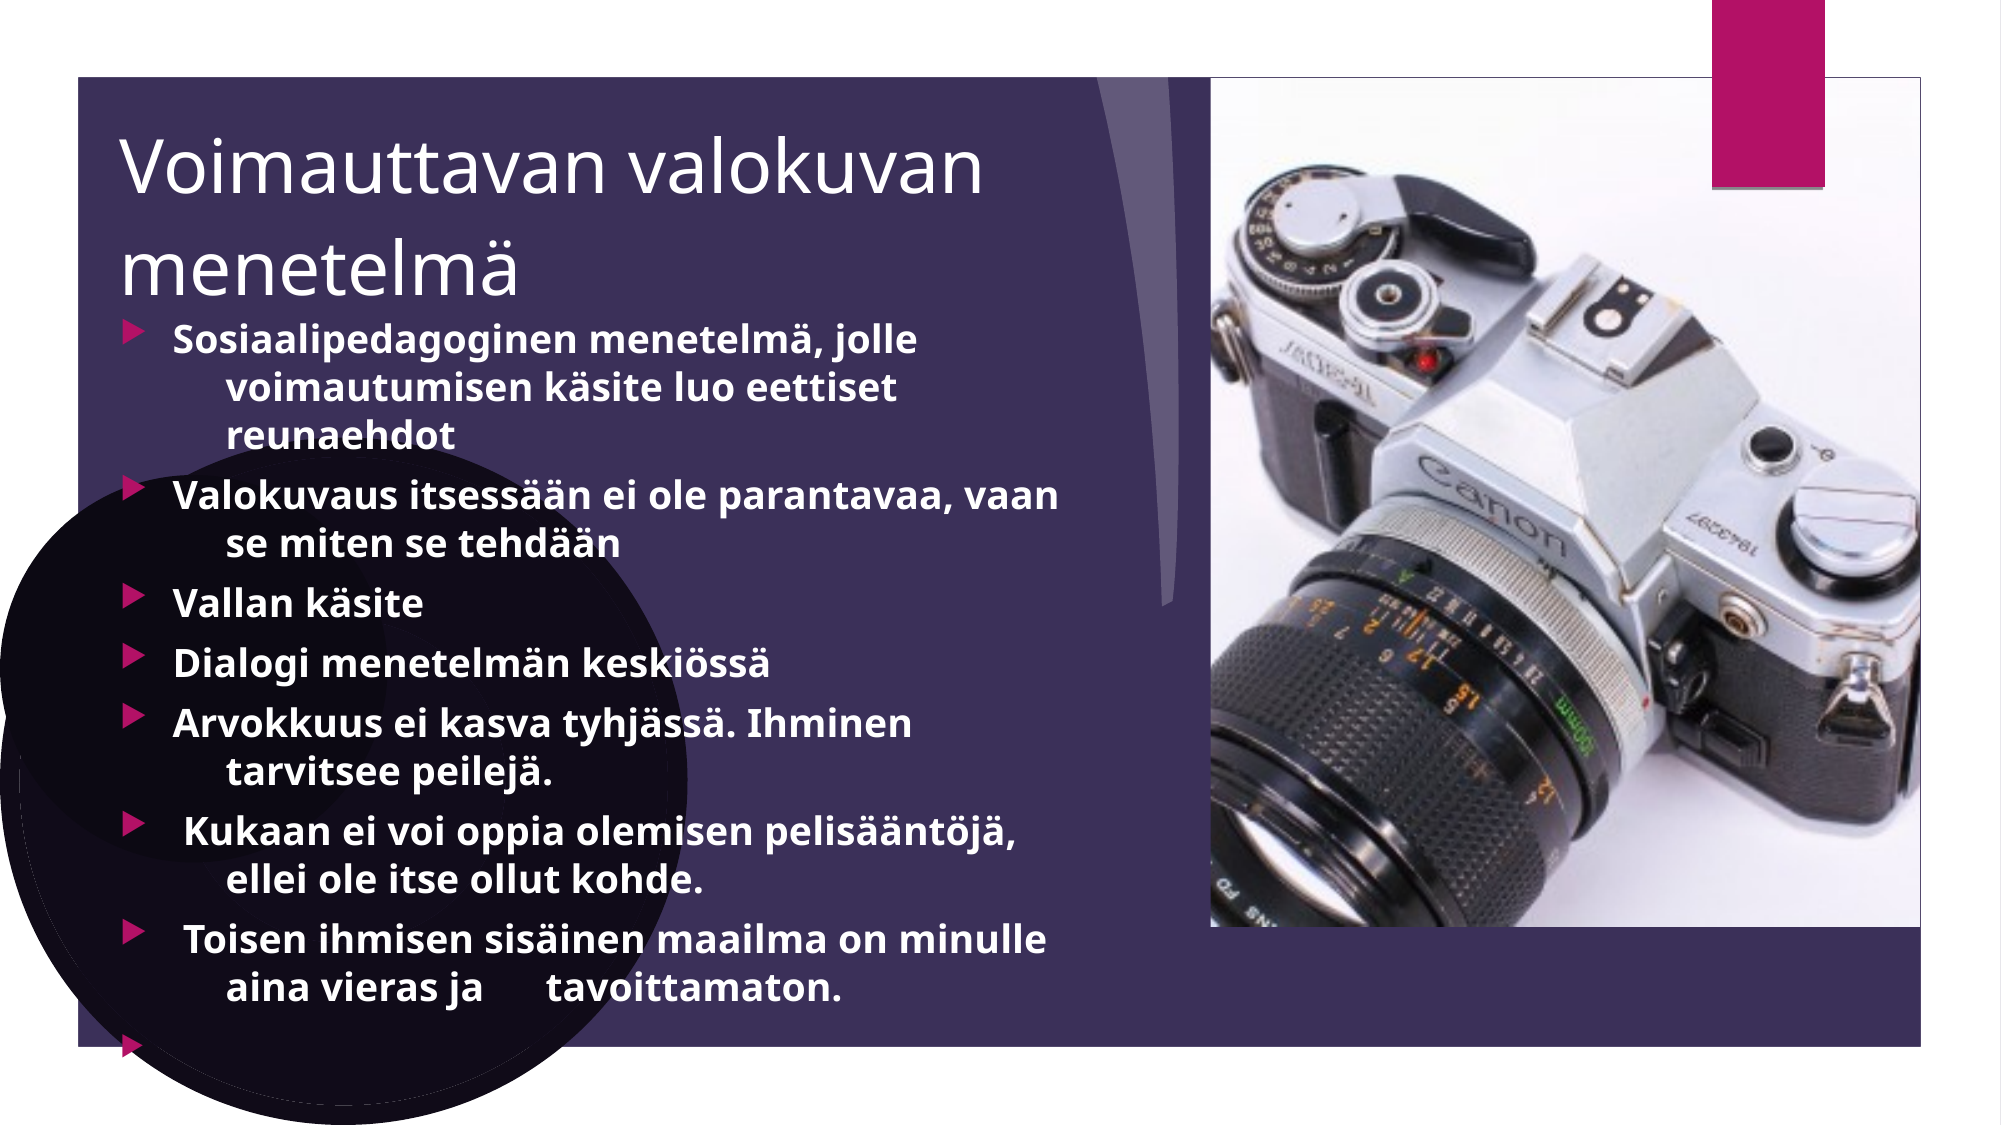

# Voimauttavan valokuvan menetelmä
Sosiaalipedagoginen menetelmä, jolle voimautumisen käsite luo eettiset reunaehdot
Valokuvaus itsessään ei ole parantavaa, vaan se miten se tehdään
Vallan käsite
Dialogi menetelmän keskiössä
Arvokkuus ei kasva tyhjässä. Ihminen tarvitsee peilejä.
 Kukaan ei voi oppia olemisen pelisääntöjä, ellei ole itse ollut kohde.
 Toisen ihmisen sisäinen maailma on minulle aina vieras ja      tavoittamaton.